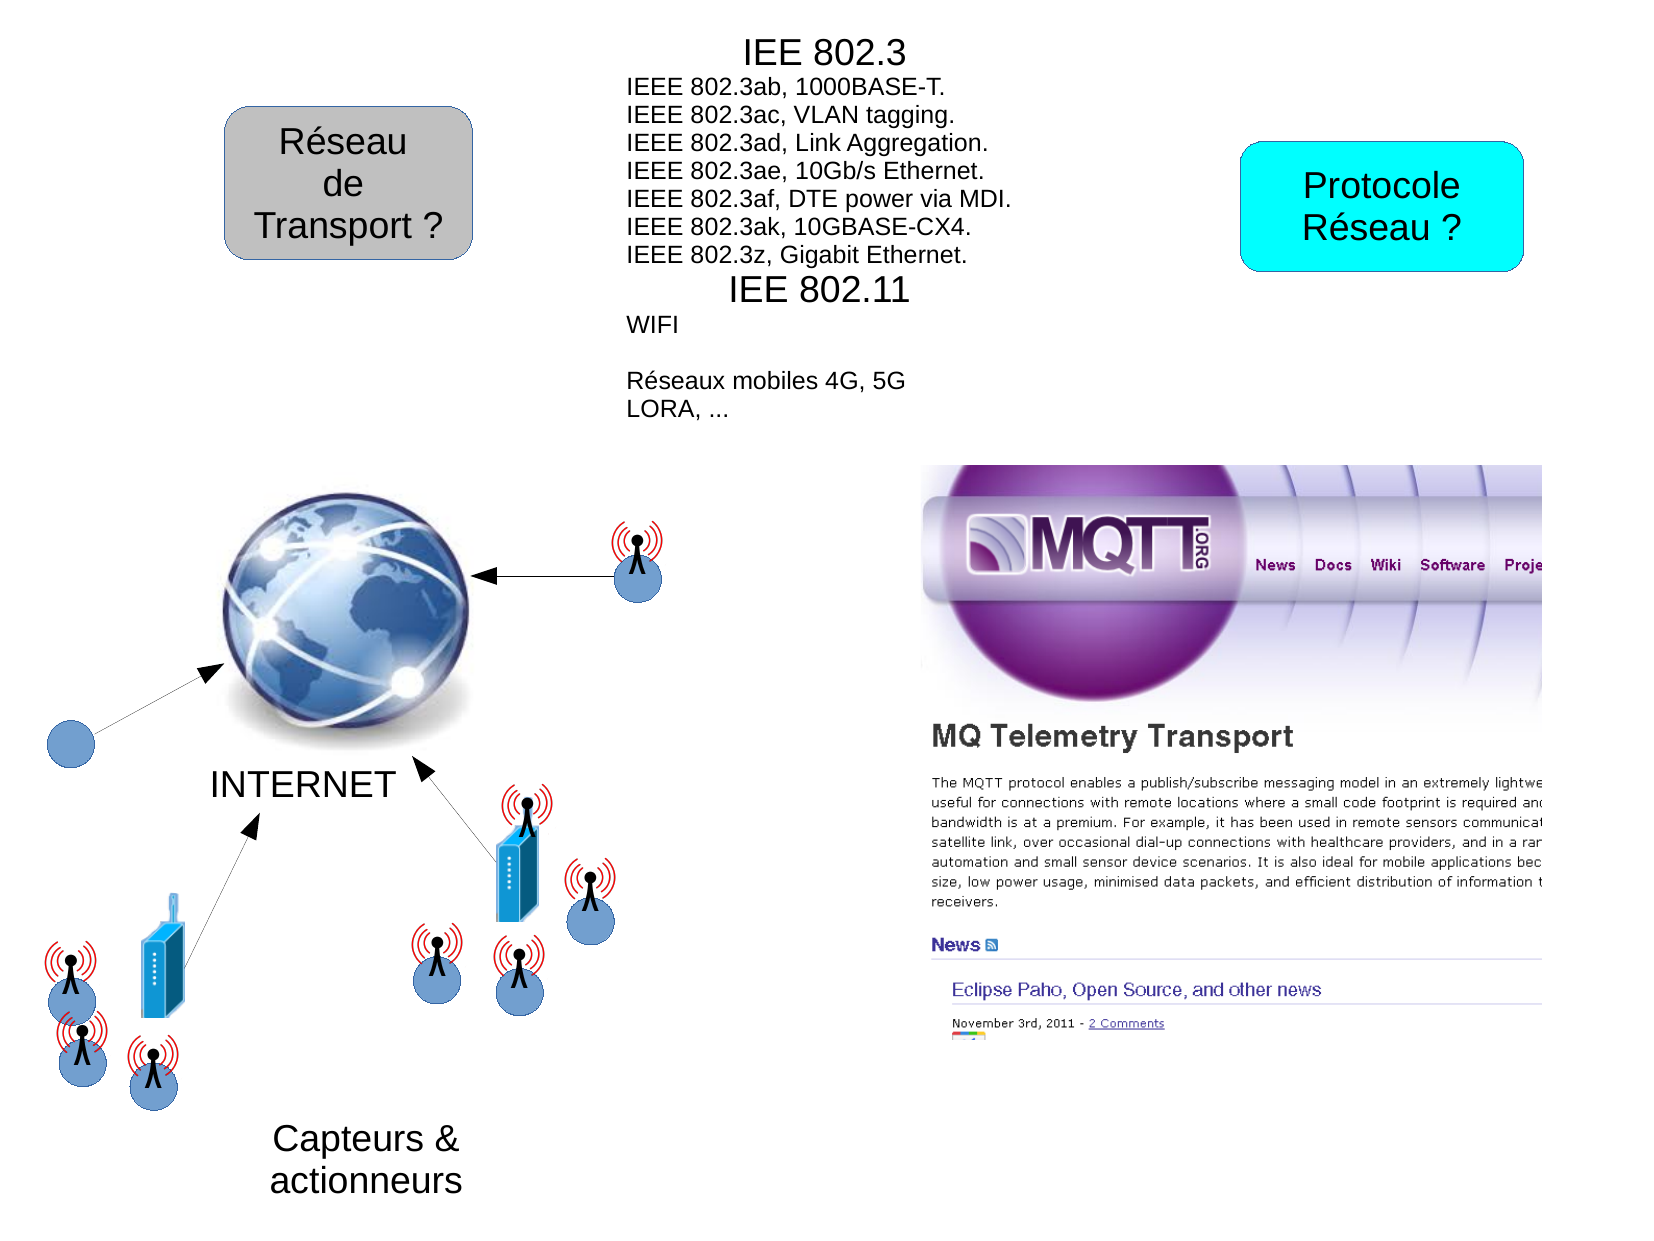

IEE 802.3
IEEE 802.3ab, 1000BASE-T.
IEEE 802.3ac, VLAN tagging.
IEEE 802.3ad, Link Aggregation.
IEEE 802.3ae, 10Gb/s Ethernet.
IEEE 802.3af, DTE power via MDI.
IEEE 802.3ak, 10GBASE-CX4.
IEEE 802.3z, Gigabit Ethernet.
IEE 802.11
WIFI
Réseaux mobiles 4G, 5G
LORA, ...
Réseau
de
Transport ?
Protocole
Réseau ?
INTERNET
Capteurs & actionneurs